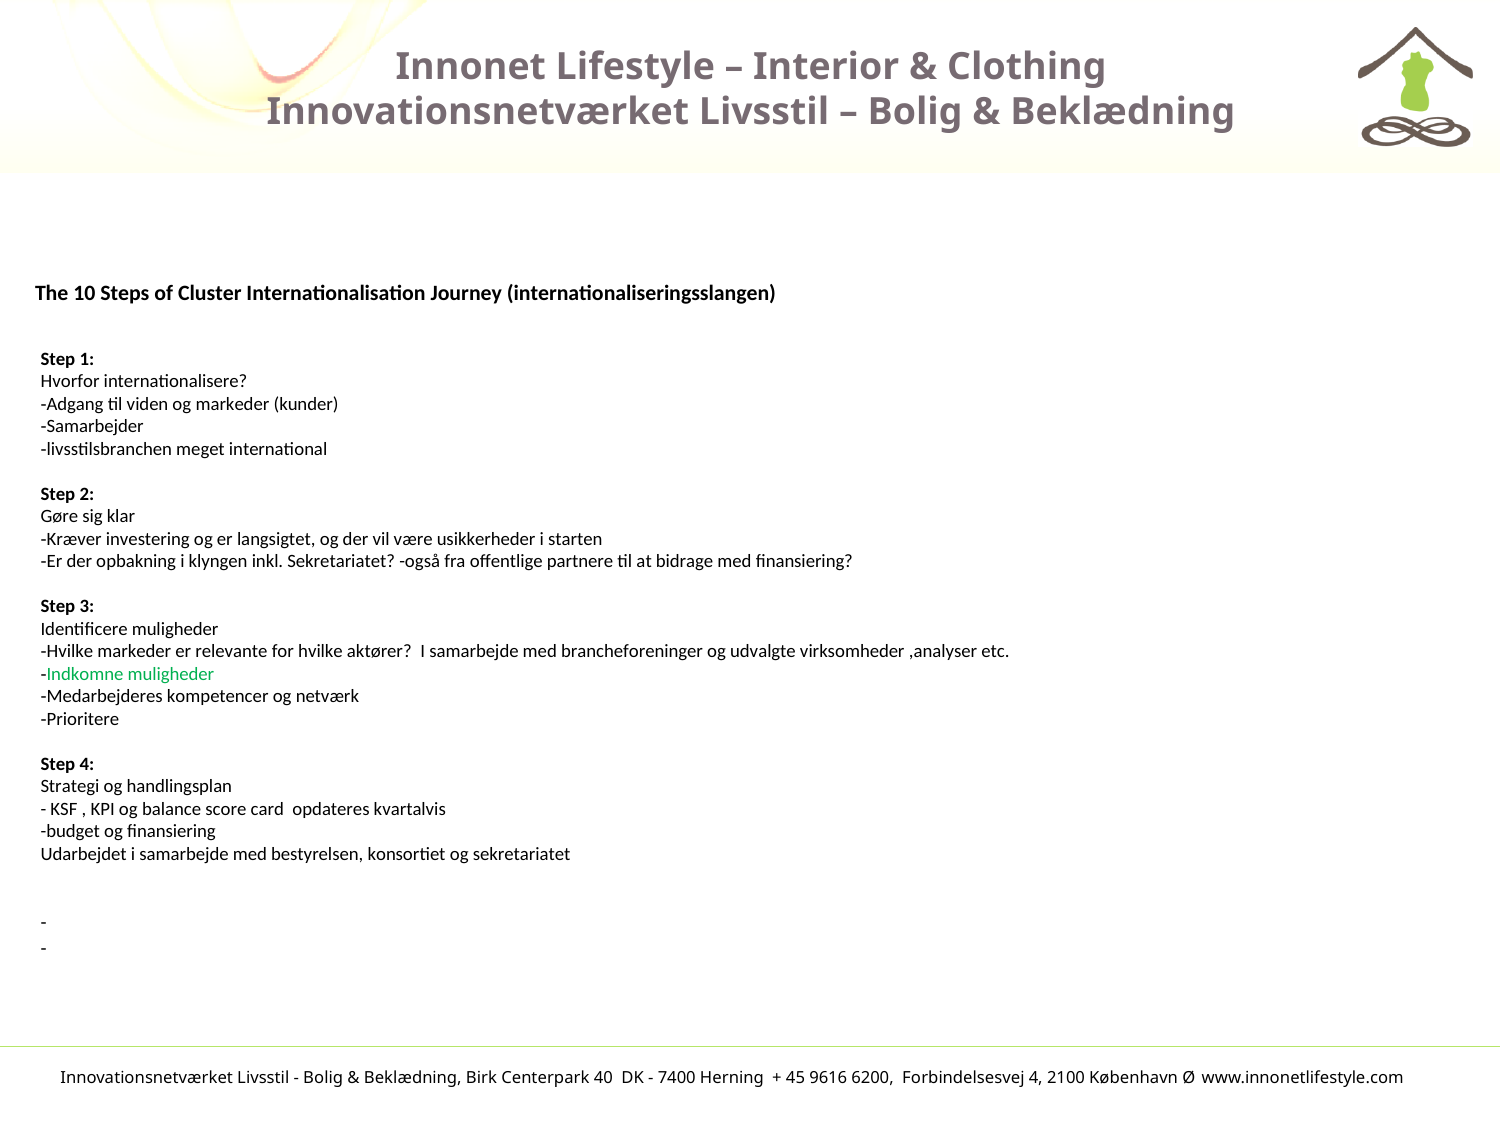

The 10 Steps of Cluster Internationalisation Journey (internationaliseringsslangen)
Step 1:
Hvorfor internationalisere?
Adgang til viden og markeder (kunder)
Samarbejder
livsstilsbranchen meget international
Step 2:
Gøre sig klar
Kræver investering og er langsigtet, og der vil være usikkerheder i starten
Er der opbakning i klyngen inkl. Sekretariatet? -også fra offentlige partnere til at bidrage med finansiering?
Step 3:
Identificere muligheder
Hvilke markeder er relevante for hvilke aktører? I samarbejde med brancheforeninger og udvalgte virksomheder ,analyser etc.
Indkomne muligheder
Medarbejderes kompetencer og netværk
Prioritere
Step 4:
Strategi og handlingsplan
- KSF , KPI og balance score card opdateres kvartalvis
-budget og finansiering
Udarbejdet i samarbejde med bestyrelsen, konsortiet og sekretariatet